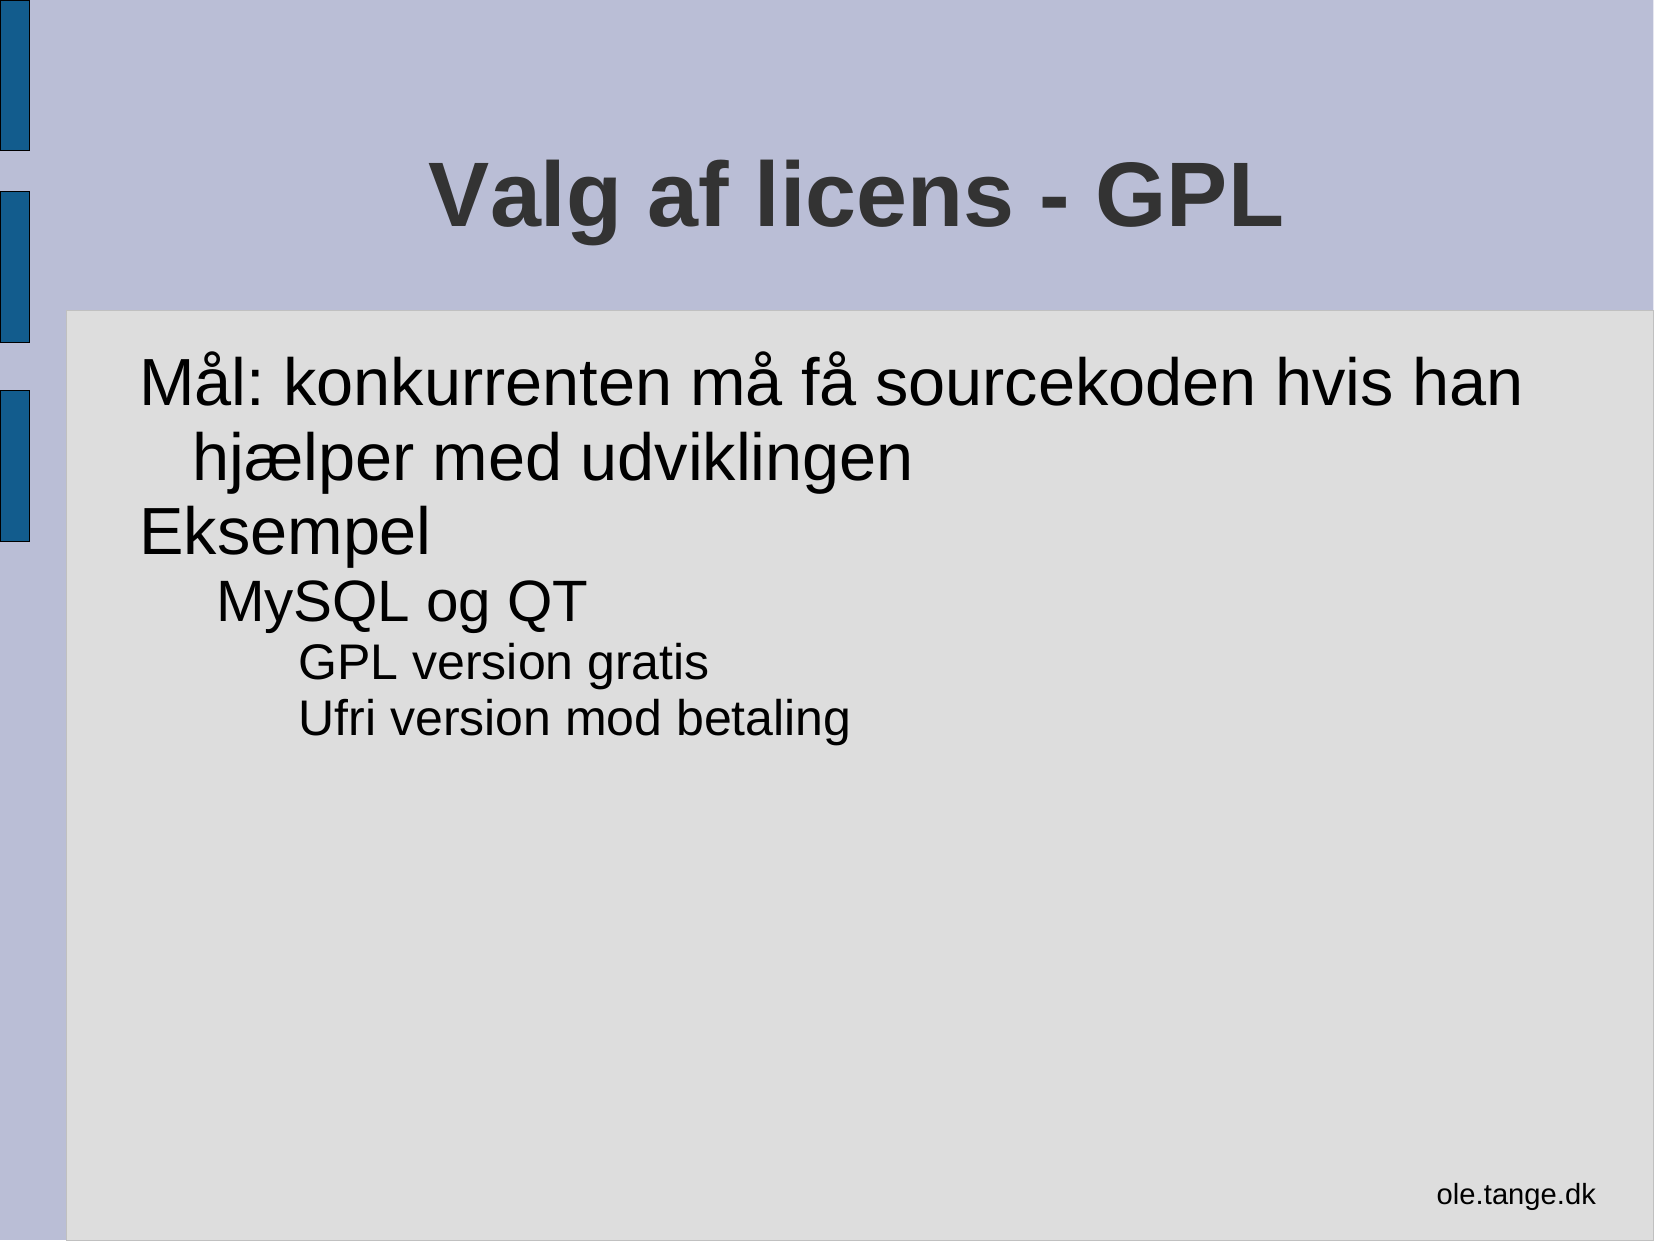

# Valg af licens - GPL
Mål: konkurrenten må få sourcekoden hvis han hjælper med udviklingen
Eksempel
MySQL og QT
GPL version gratis
Ufri version mod betaling